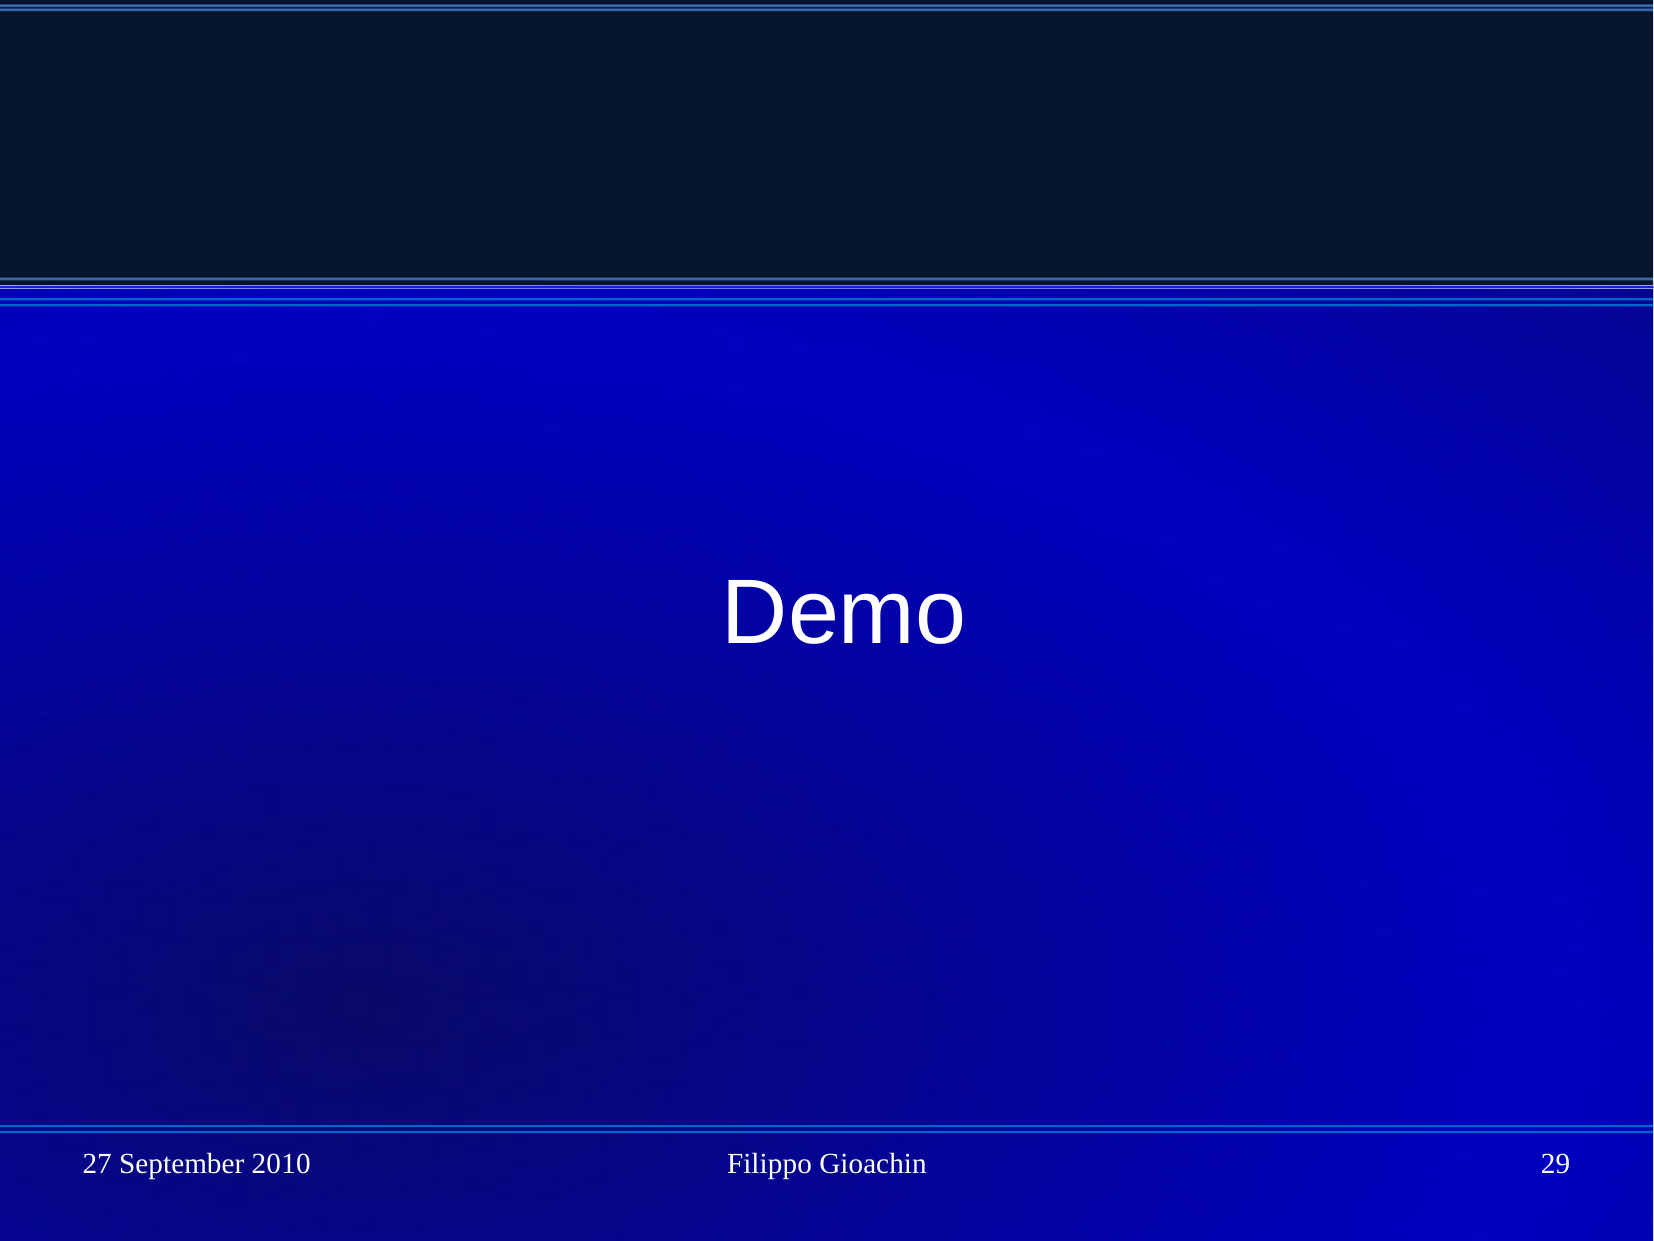

# Demo
27 September 2010
Filippo Gioachin
29